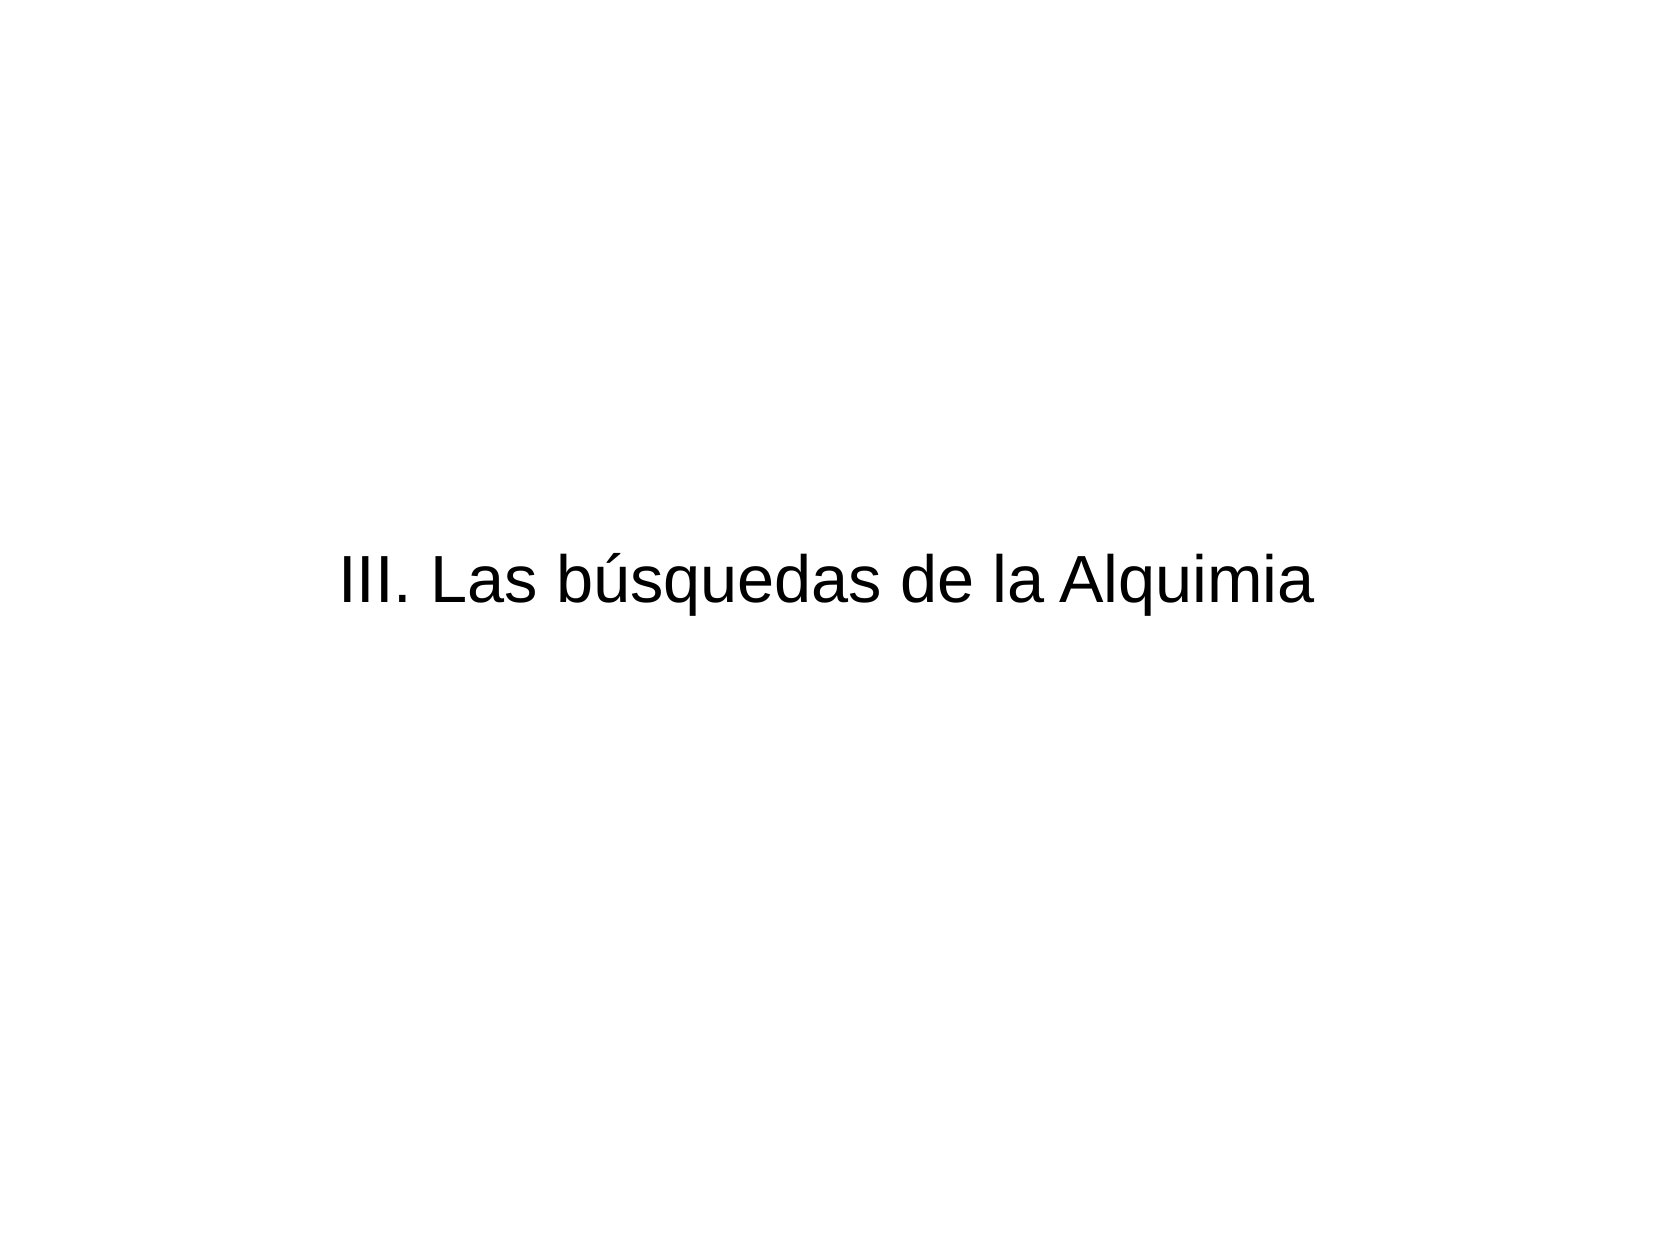

# III. Las búsquedas de la Alquimia